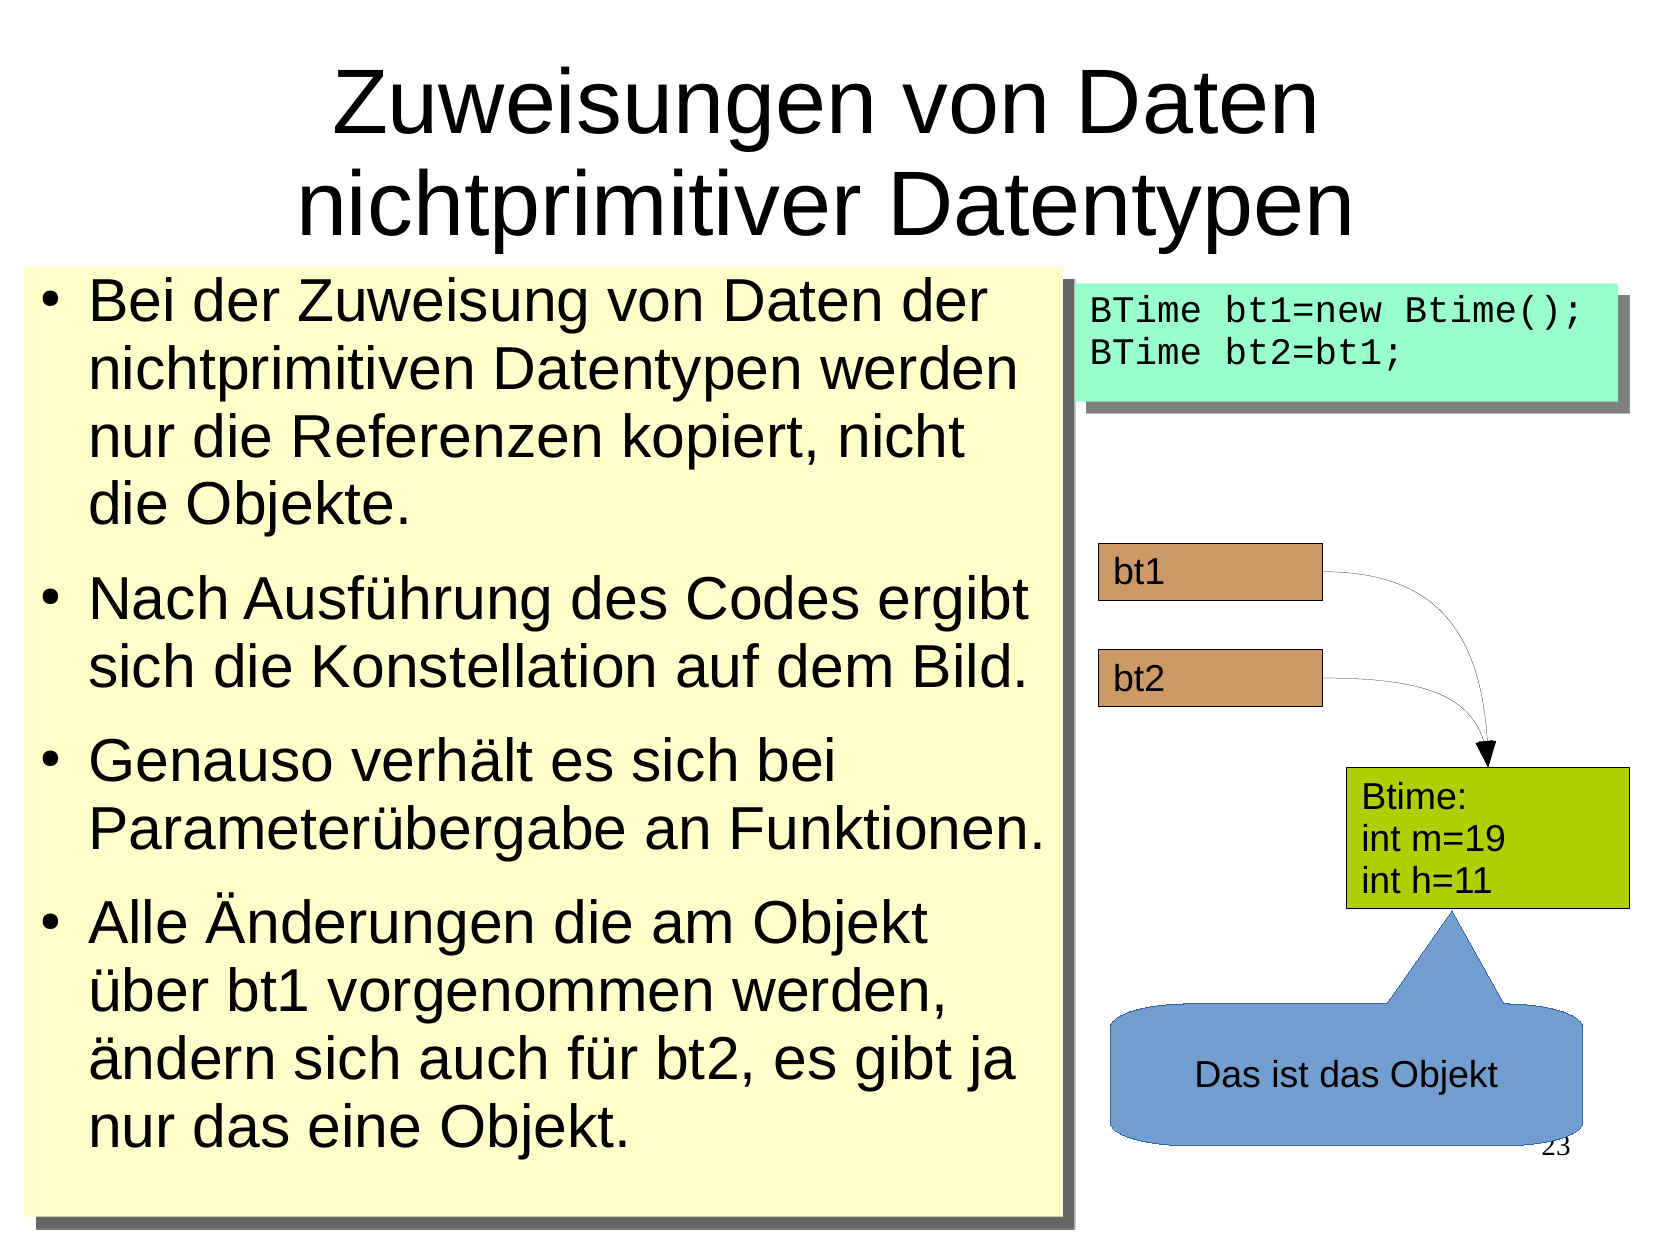

# Zuweisungen von Daten nichtprimitiver Datentypen
Bei der Zuweisung von Daten der nichtprimitiven Datentypen werden nur die Referenzen kopiert, nicht die Objekte.
Nach Ausführung des Codes ergibt sich die Konstellation auf dem Bild.
Genauso verhält es sich bei Parameterübergabe an Funktionen.
Alle Änderungen die am Objekt über bt1 vorgenommen werden, ändern sich auch für bt2, es gibt ja nur das eine Objekt.
BTime bt1=new Btime();
BTime bt2=bt1;
bt1
bt2
Btime:
int m=19
int h=11
Das ist das Objekt
23